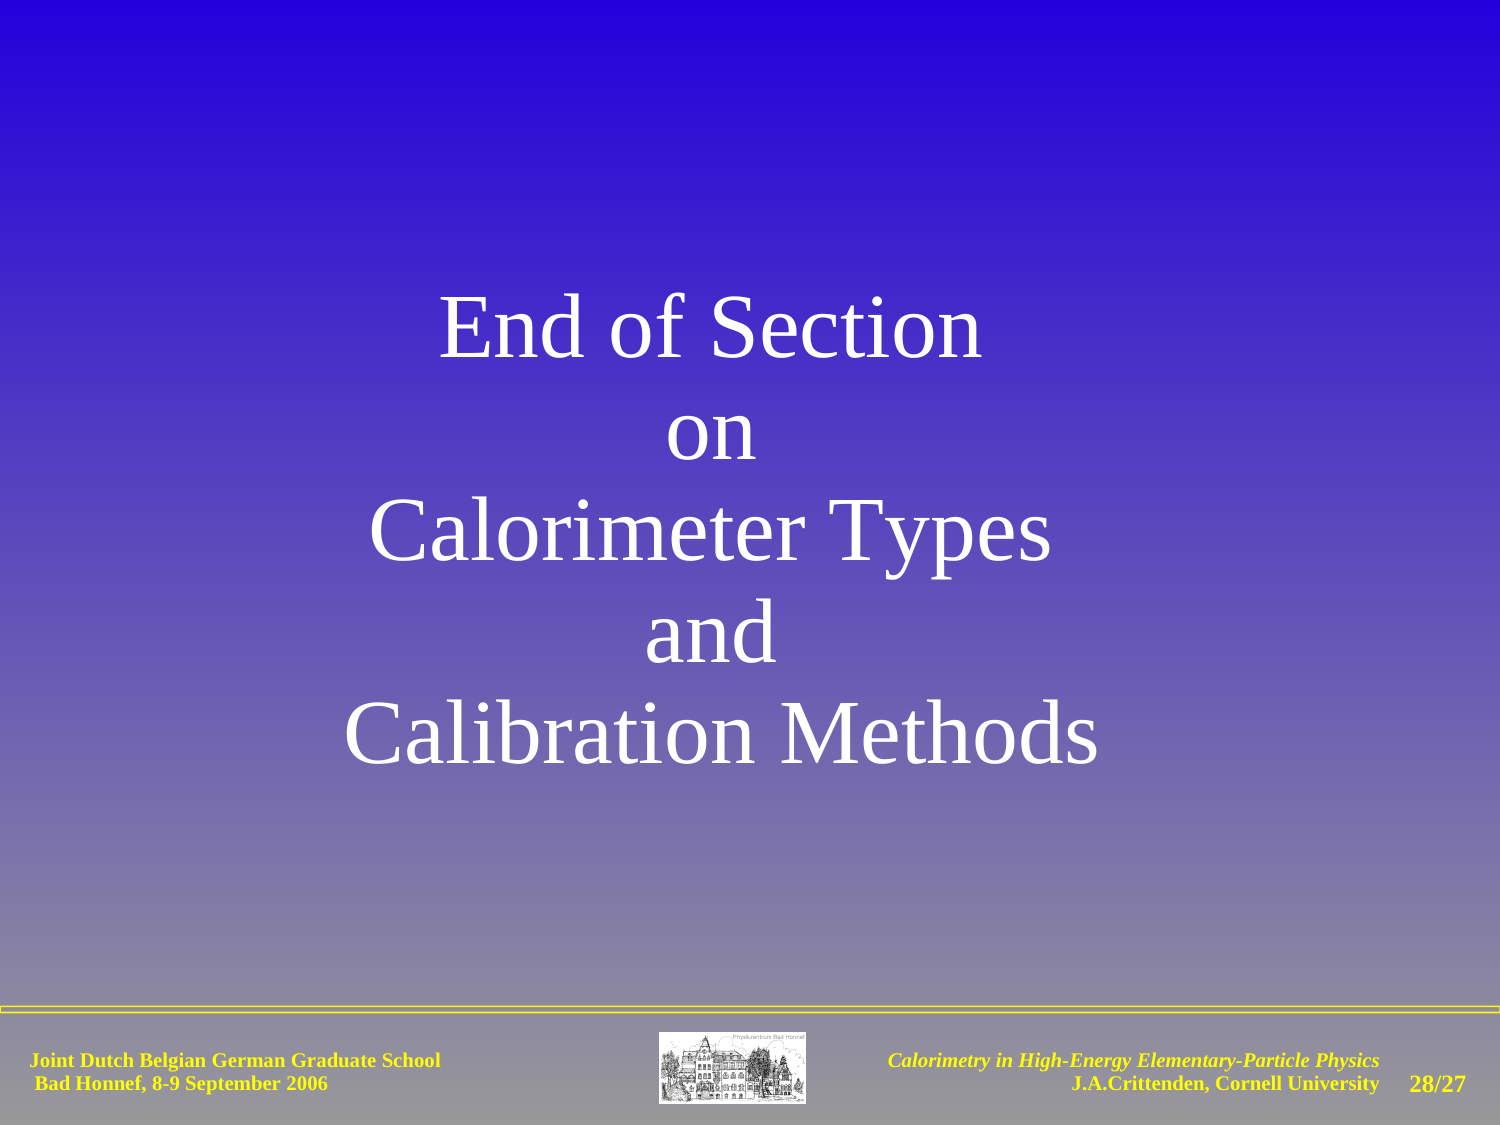

# End of Section on Calorimeter Types and Calibration Methods